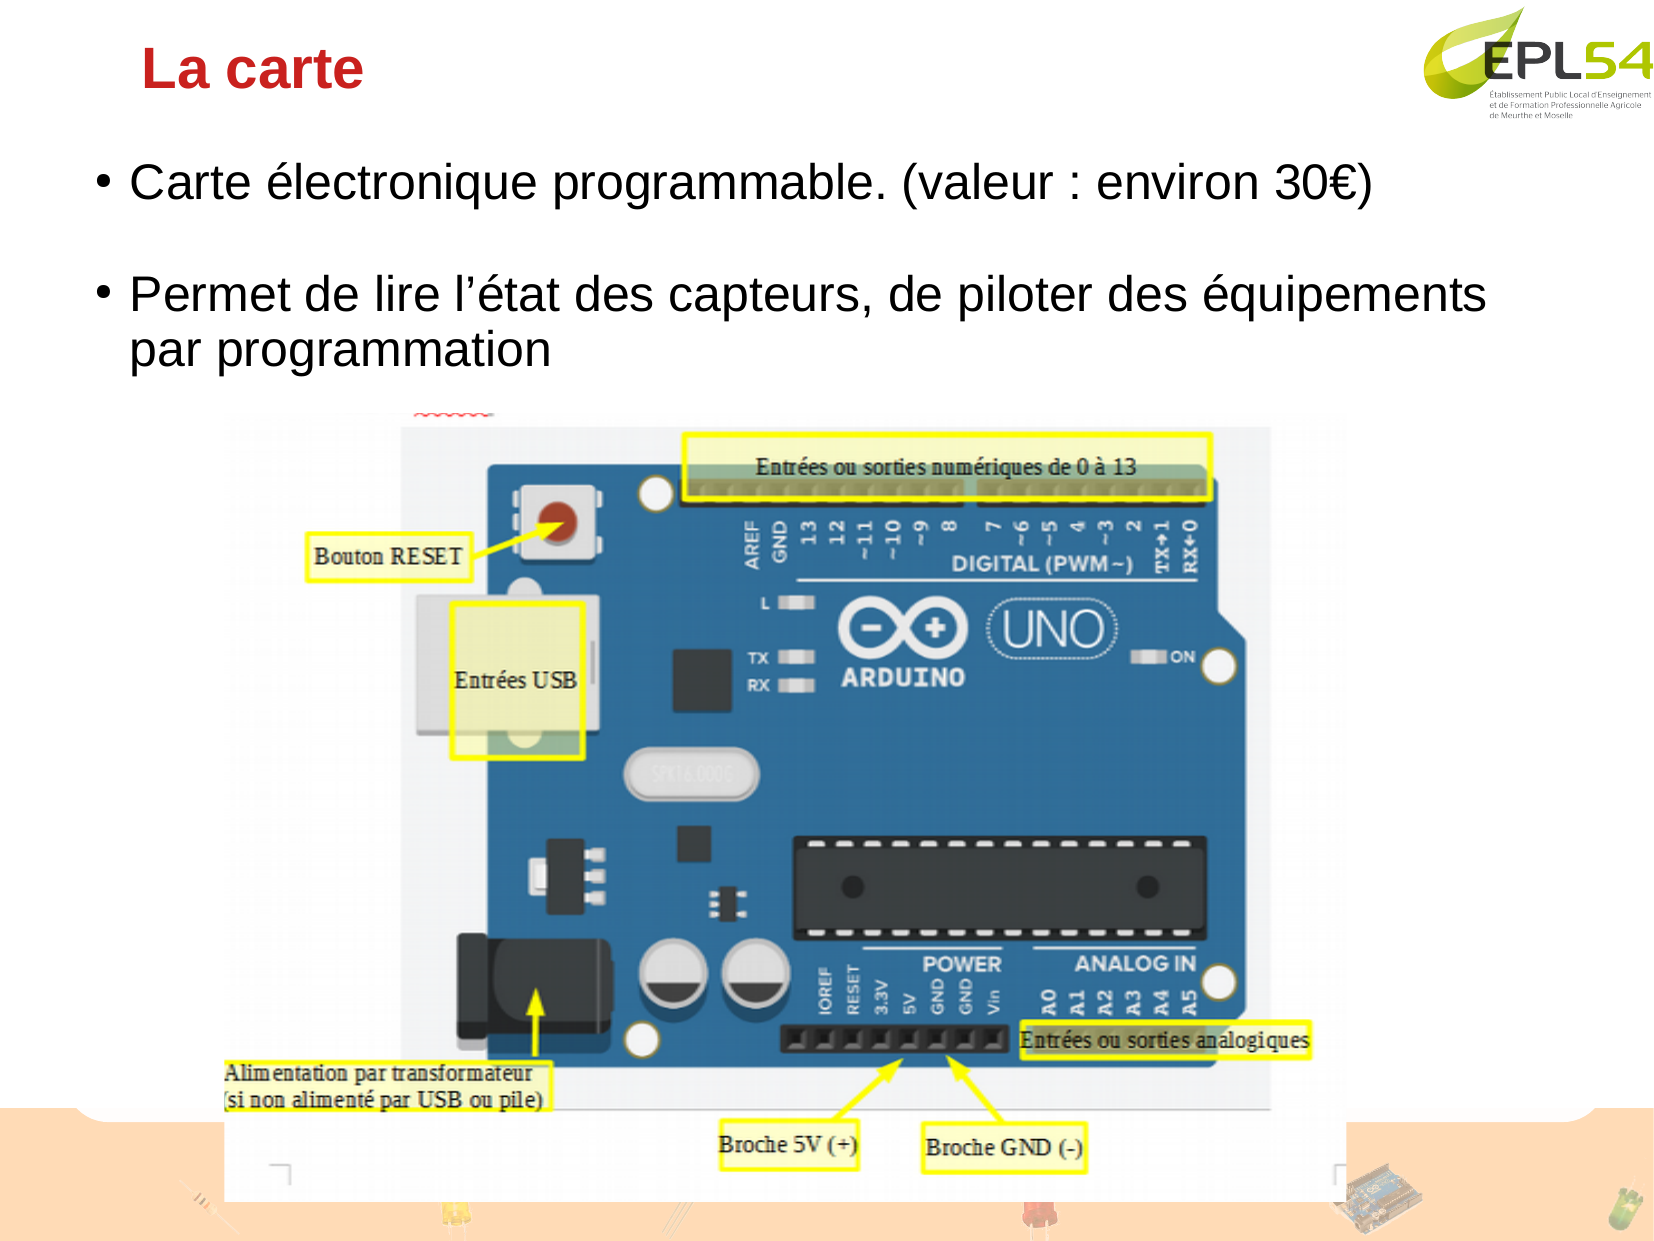

# La carte
Carte électronique programmable. (valeur : environ 30€)
Permet de lire l’état des capteurs, de piloter des équipements par programmation